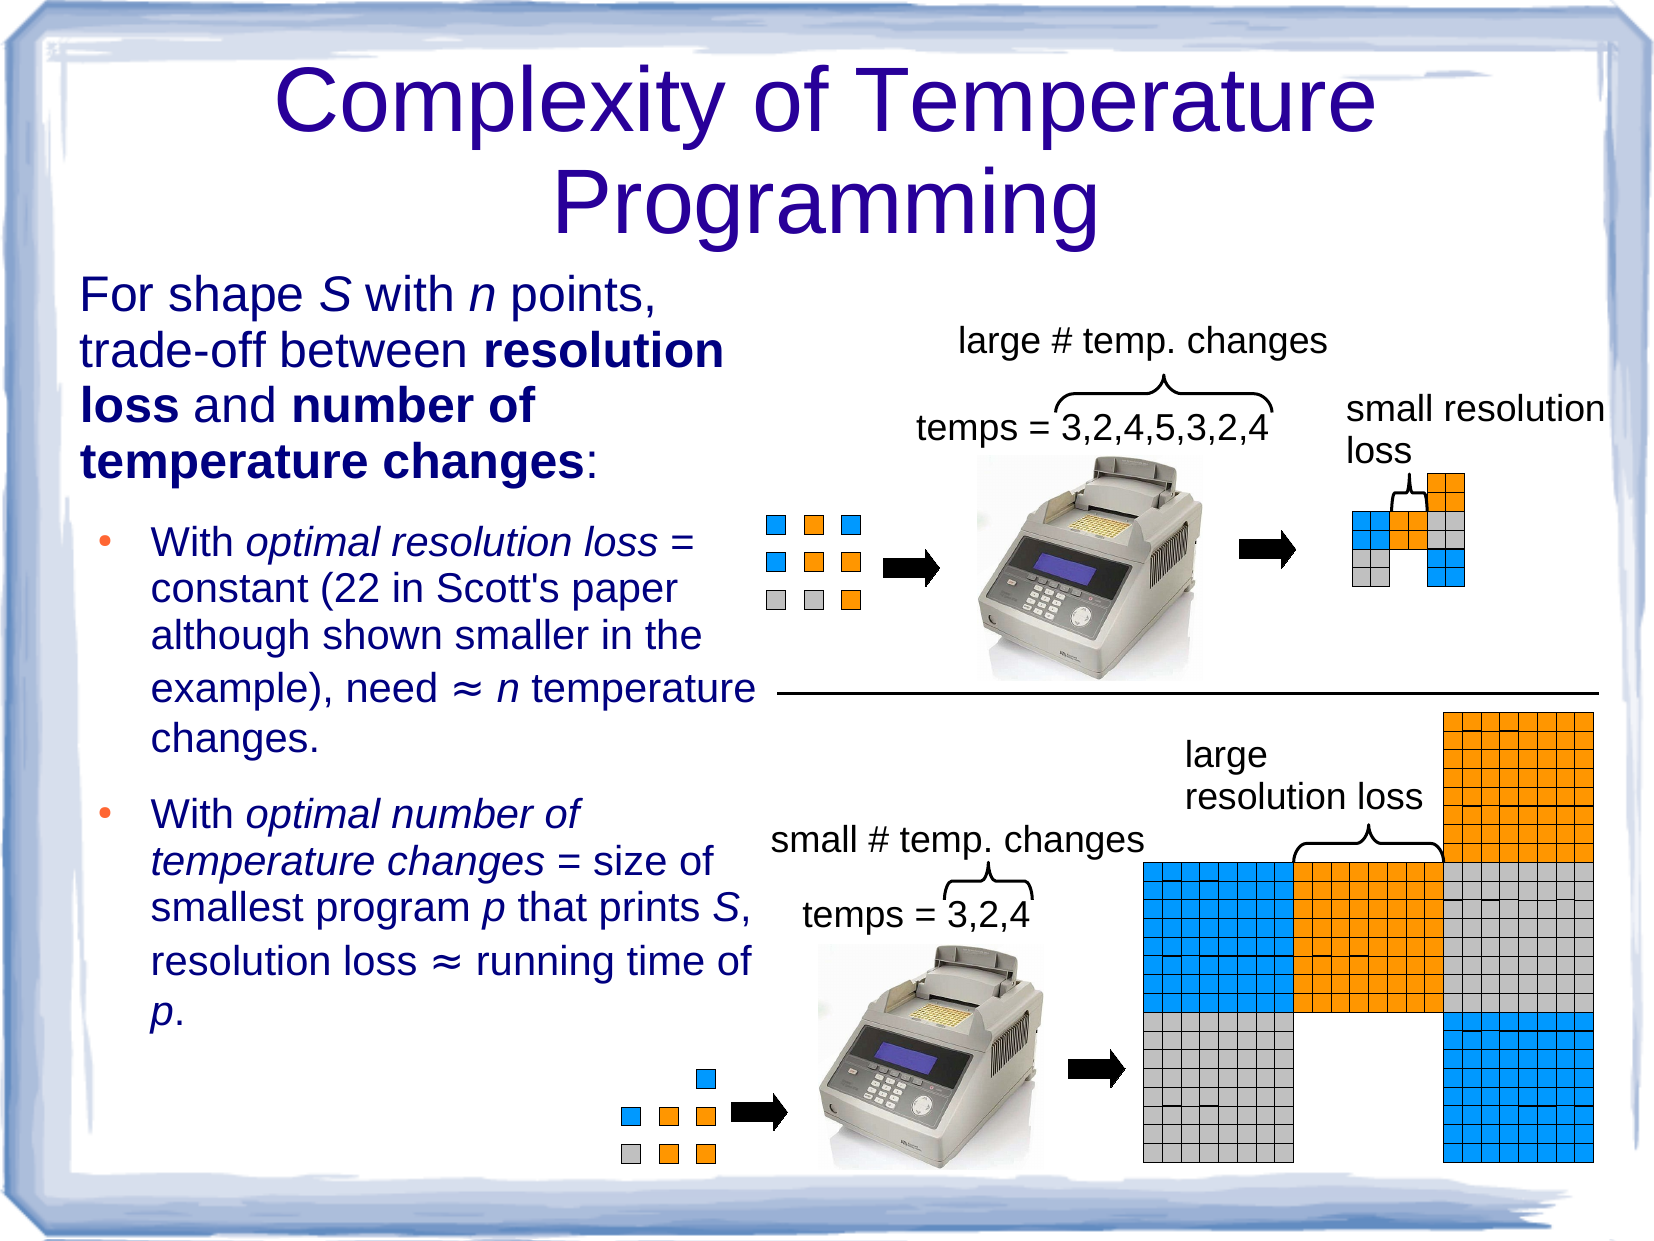

# Complexity of Temperature Programming
For shape S with n points, trade-off between resolution loss and number of temperature changes:
With optimal resolution loss = constant (22 in Scott's paper although shown smaller in the example), need ≈ n temperature changes.
With optimal number of temperature changes = size of smallest program p that prints S, resolution loss ≈ running time of p.
large # temp. changes
small resolution loss
temps = 3,2,4,5,3,2,4
large resolution loss
small # temp. changes
temps = 3,2,4